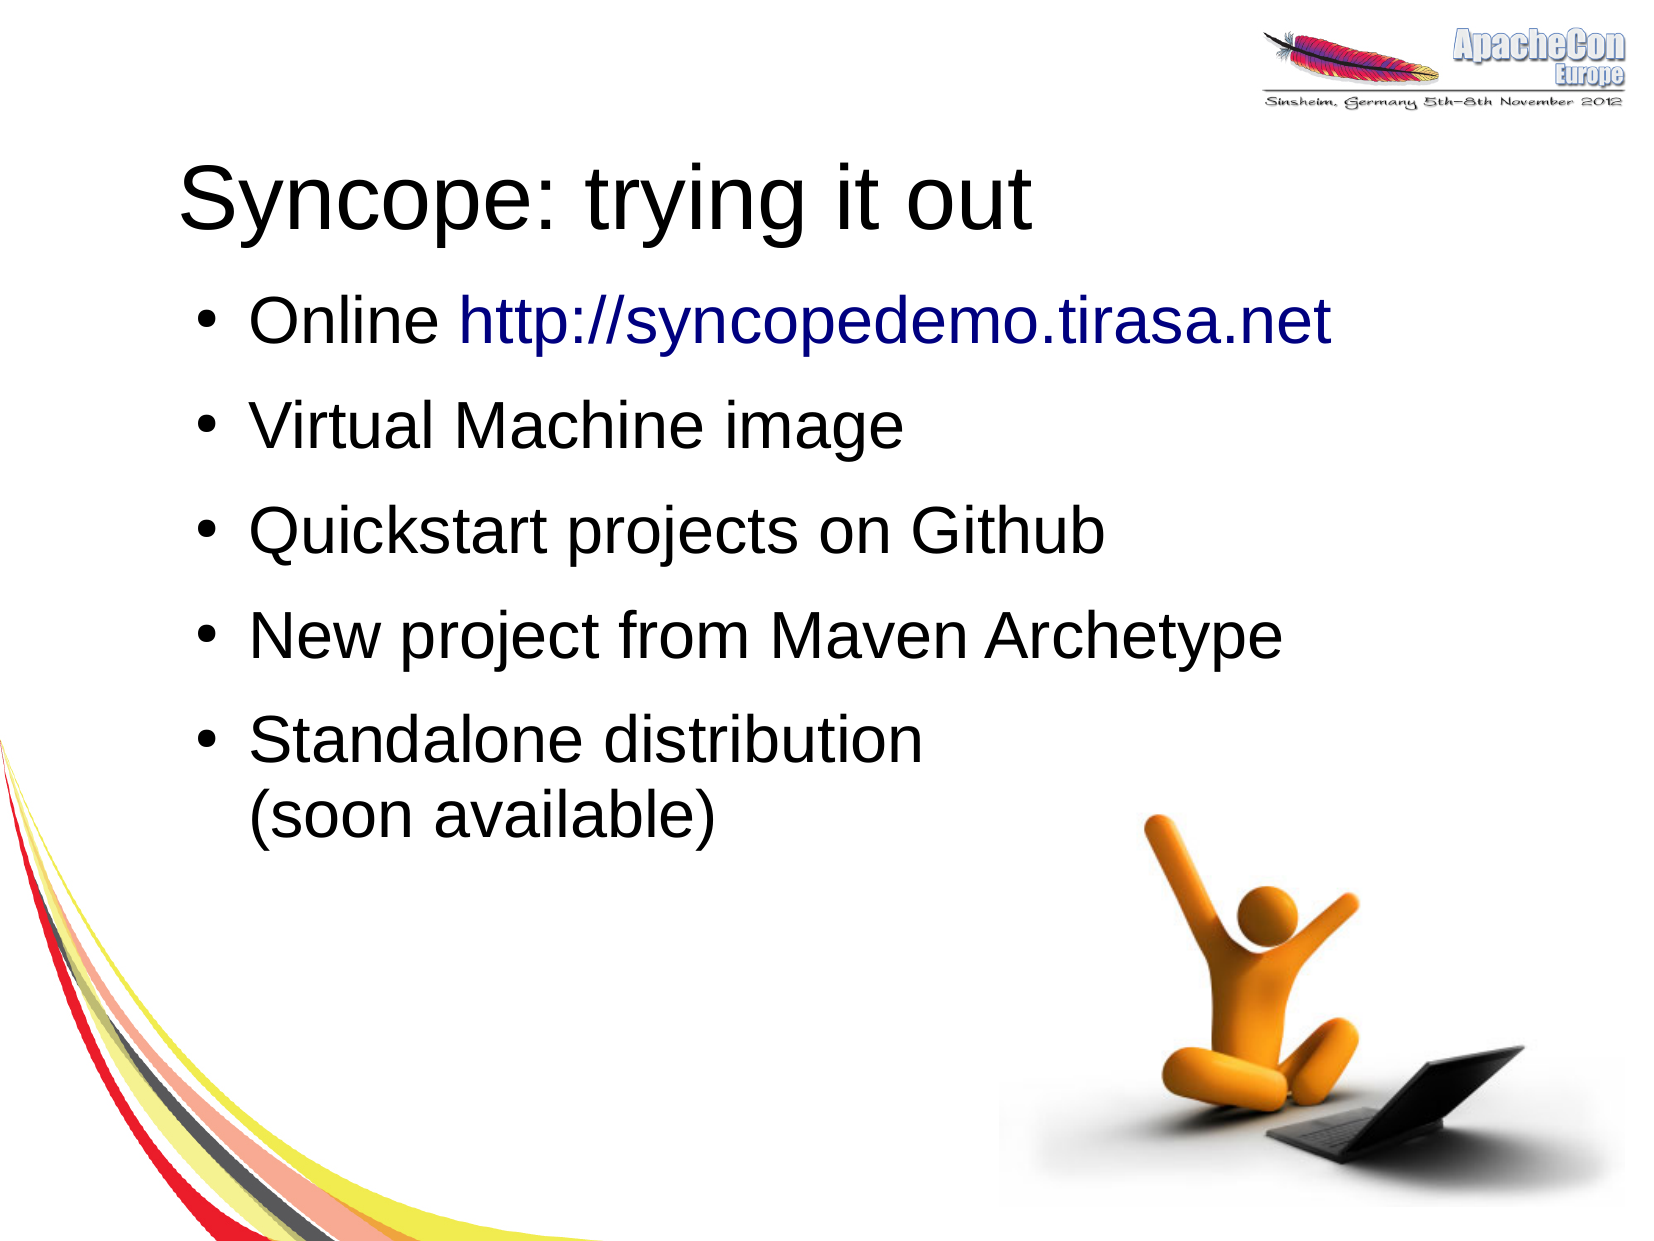

# Syncope: trying it out
Online http://syncopedemo.tirasa.net
Virtual Machine image
Quickstart projects on Github
New project from Maven Archetype
Standalone distribution
(soon available)